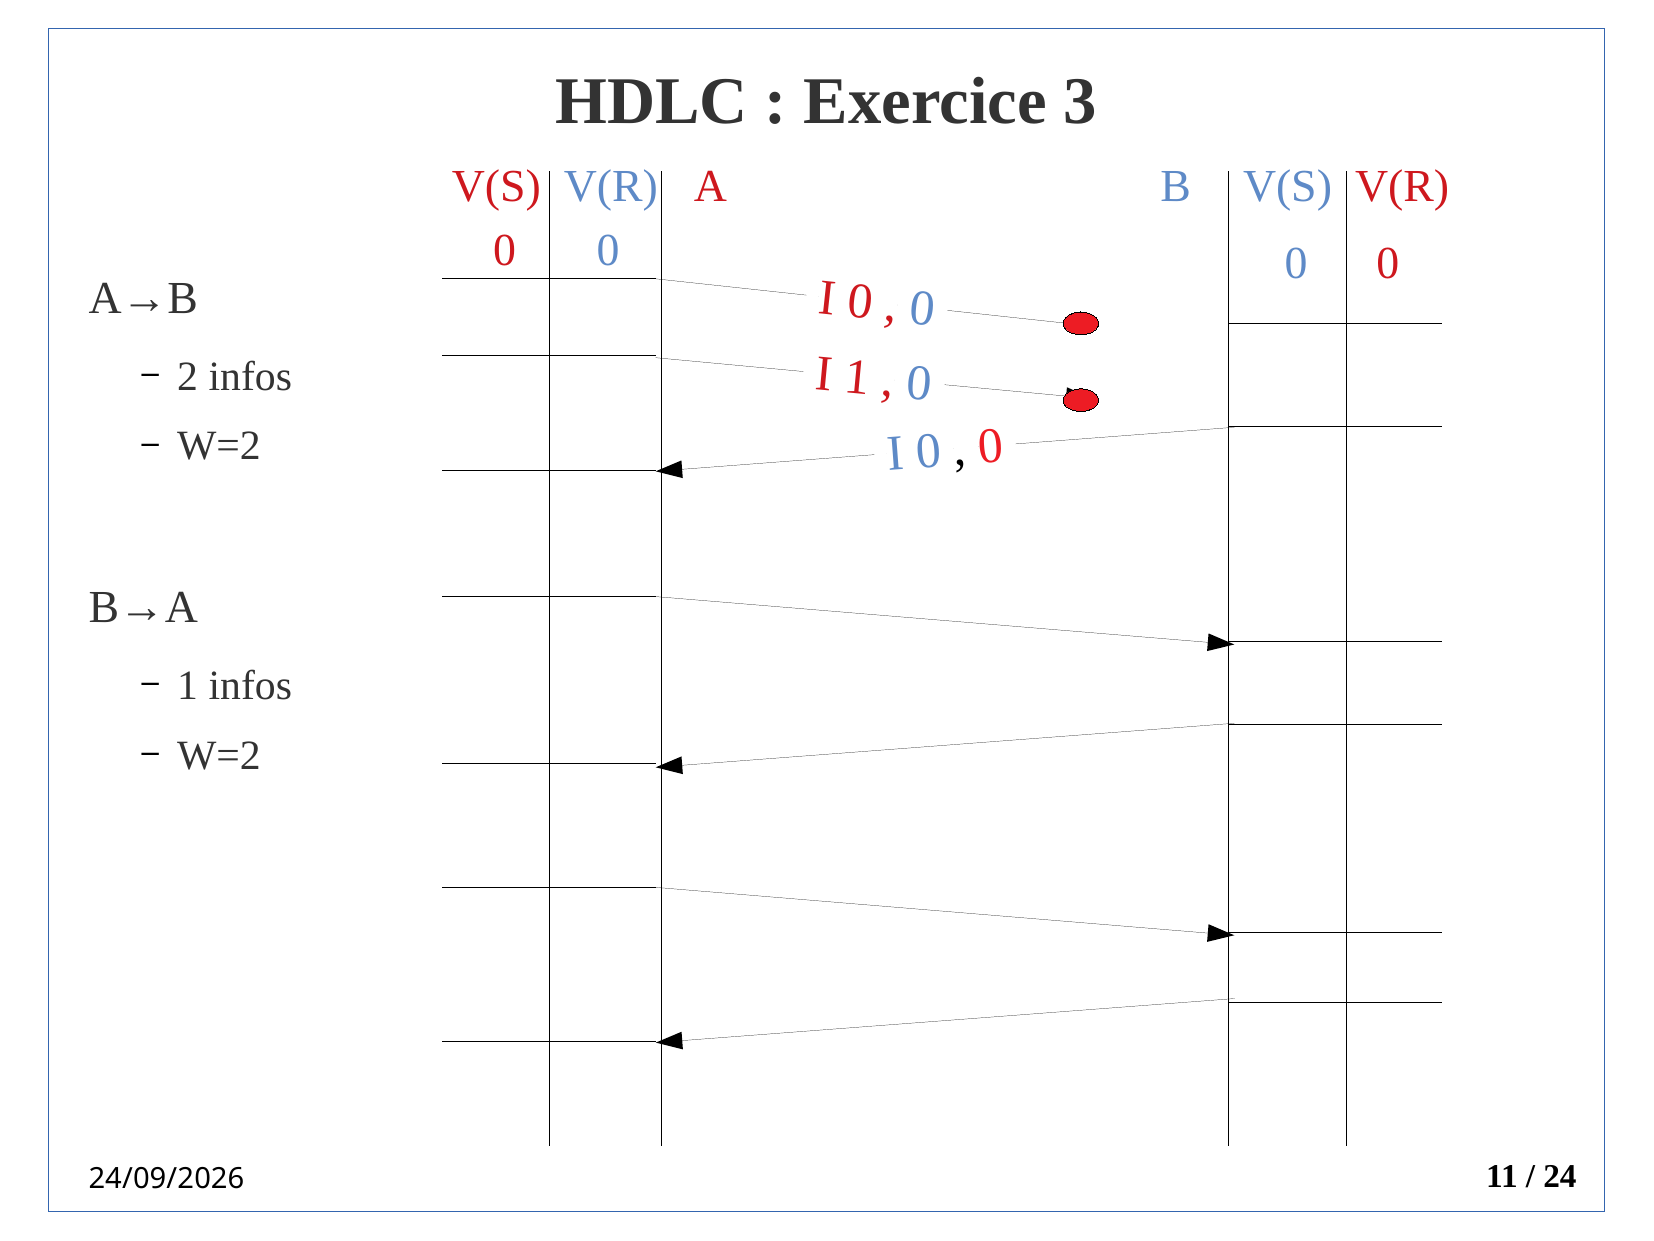

# HDLC : Exercice 3
V(S) V(R)
A
B
V(S) V(R)
A→B
2 infos
W=2
B→A
1 infos
W=2
0 0
0 0
 I 0 , 0
 I 1 , 0
 I 0 , 0
11